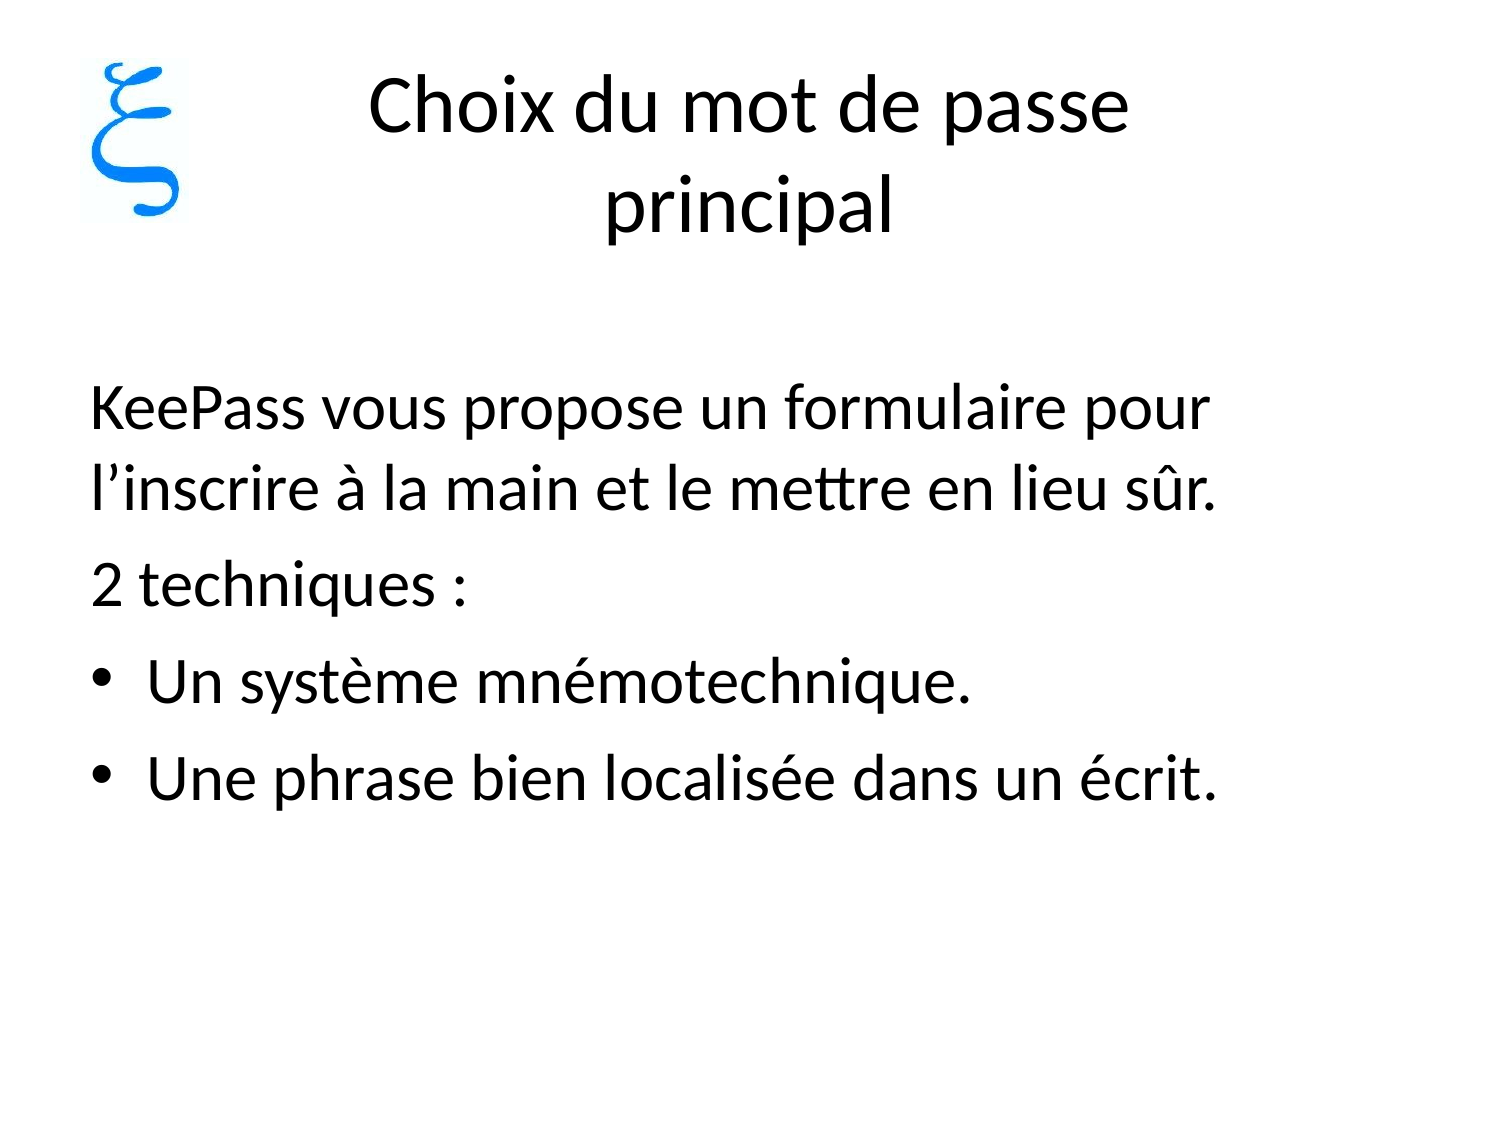

Choix du mot de passe
principal
# KeePass vous propose un formulaire pour l’inscrire à la main et le mettre en lieu sûr.
2 techniques :
Un système mnémotechnique.
Une phrase bien localisée dans un écrit.